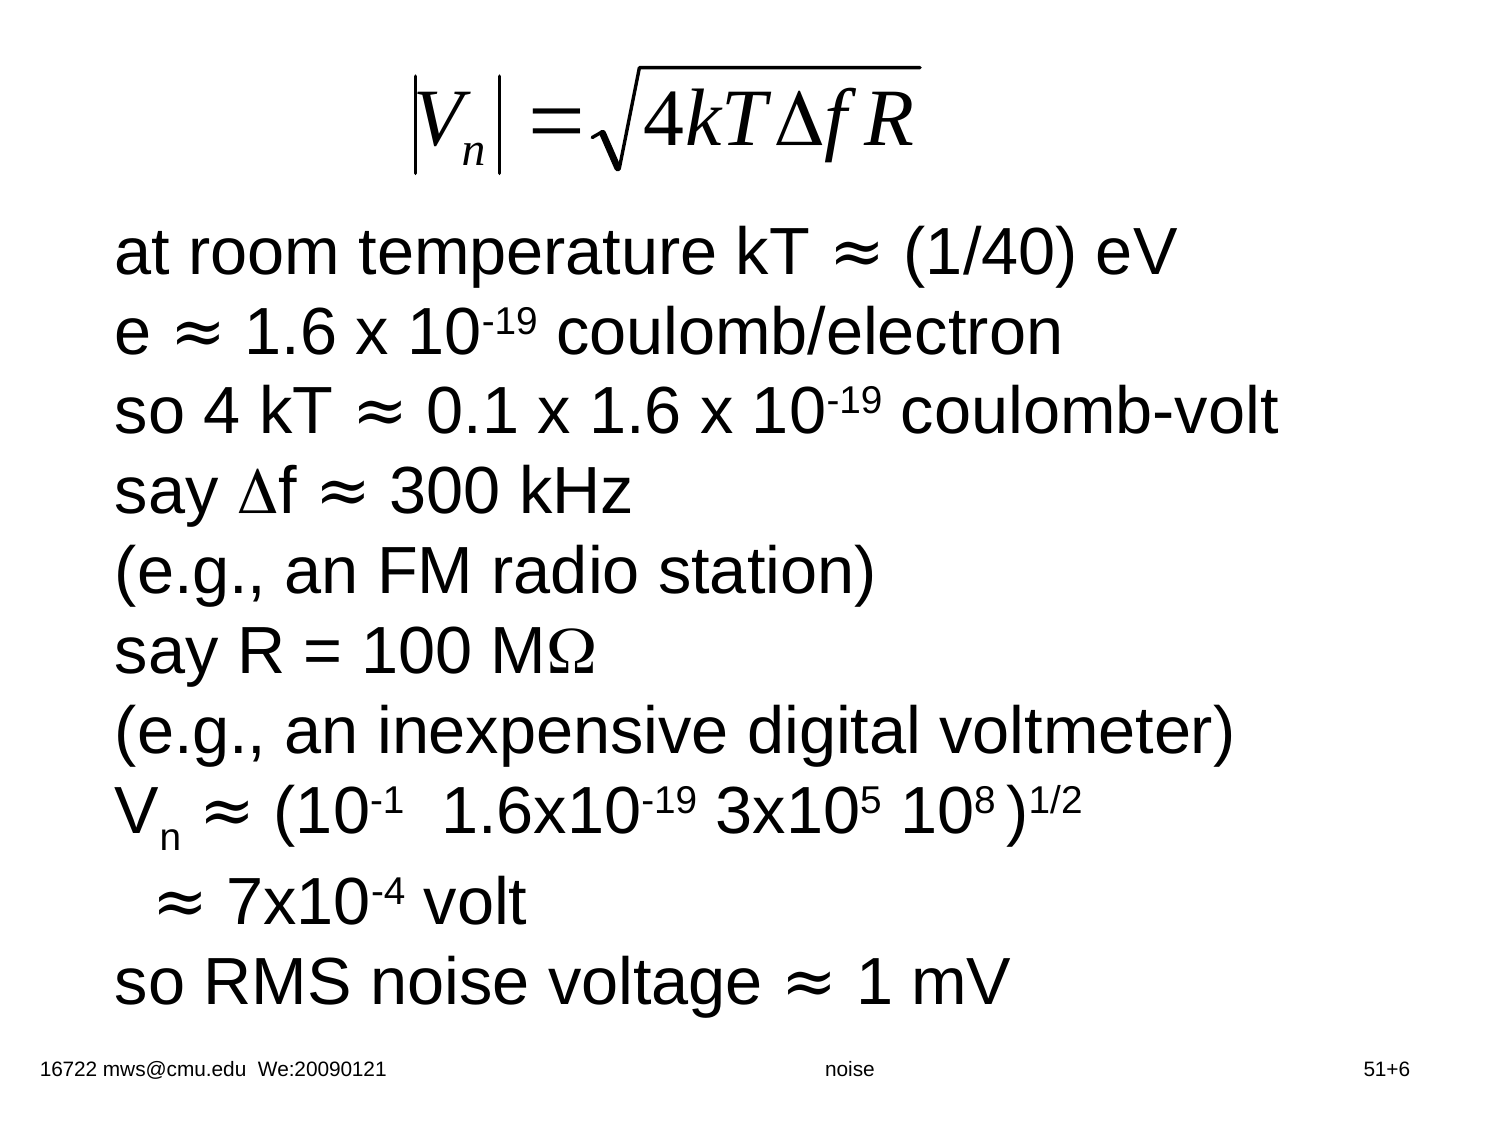

at room temperature kT ≈ (1/40) eV
e ≈ 1.6 x 10-19 coulomb/electron
so 4 kT ≈ 0.1 x 1.6 x 10-19 coulomb-volt
say f ≈ 300 kHz
(e.g., an FM radio station)
say R = 100 M
(e.g., an inexpensive digital voltmeter)
Vn ≈ (10-1 1.6x10-19 3x105 108 )1/2
 ≈ 7x10-4 volt
so RMS noise voltage ≈ 1 mV
16722 mws@cmu.edu We:20090121
noise
6